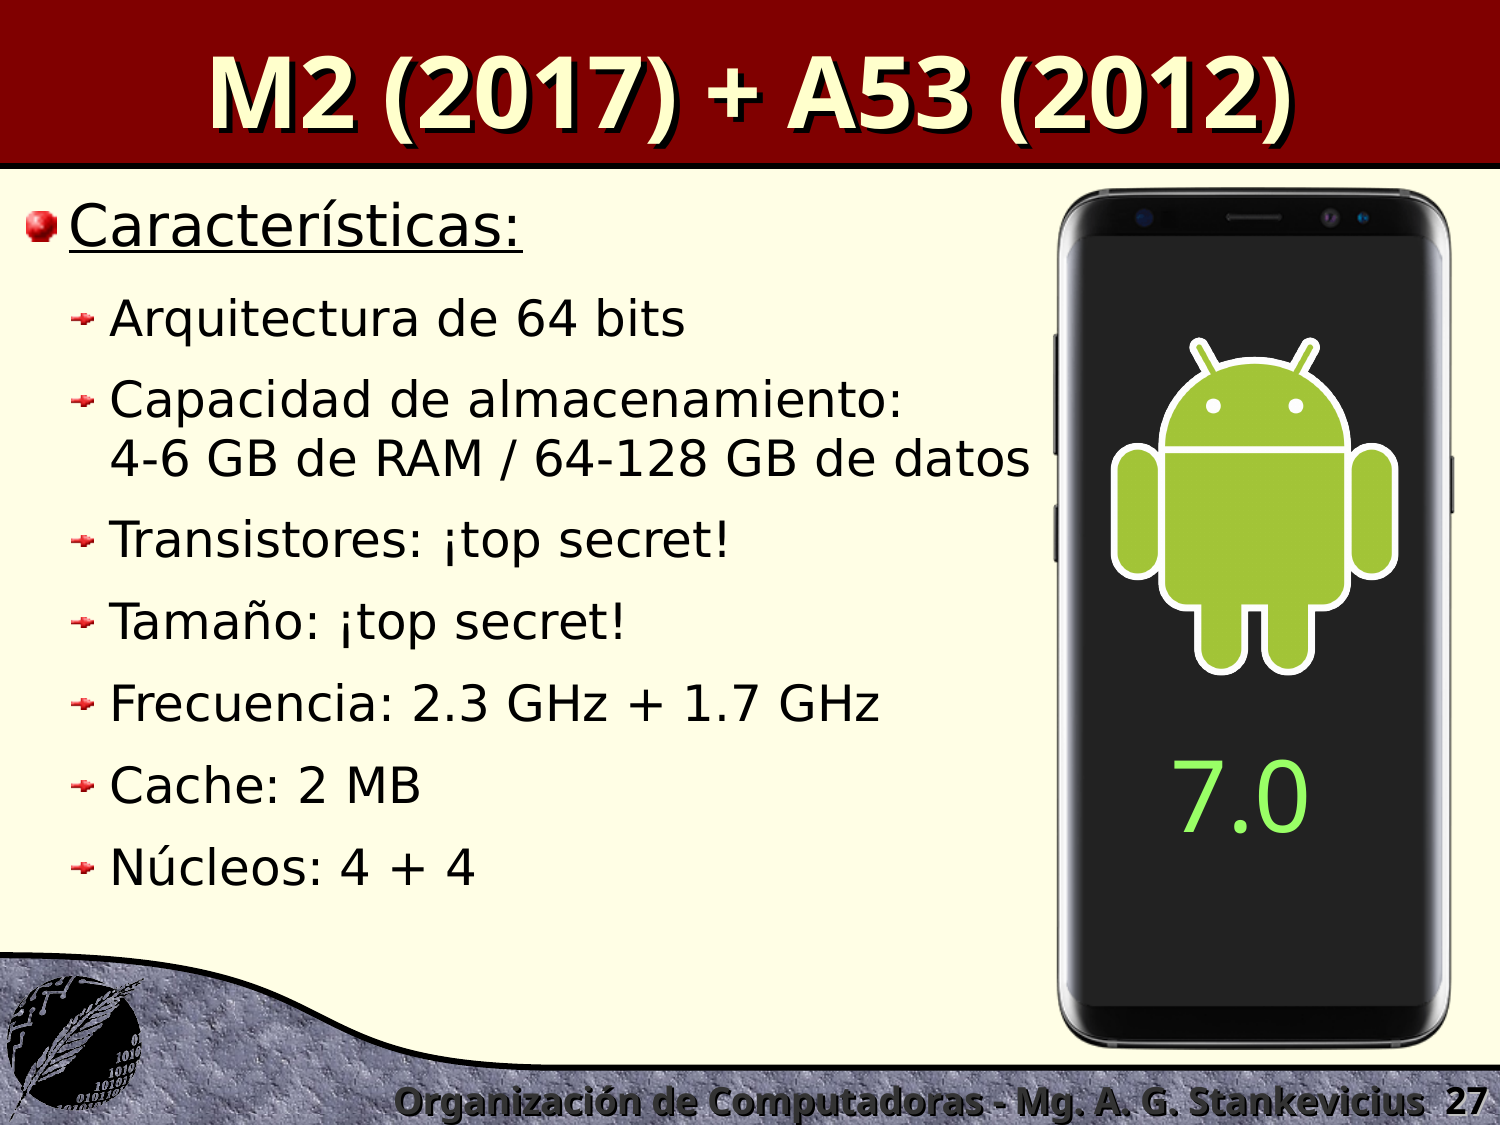

# M2 (2017) + A53 (2012)
Características:
Arquitectura de 64 bits
Capacidad de almacenamiento:
4-6 GB de RAM / 64-128 GB de datos
Transistores: ¡top secret!
Tamaño: ¡top secret!
Frecuencia: 2.3 GHz + 1.7 GHz
Cache: 2 MB
Núcleos: 4 + 4
7.0
27